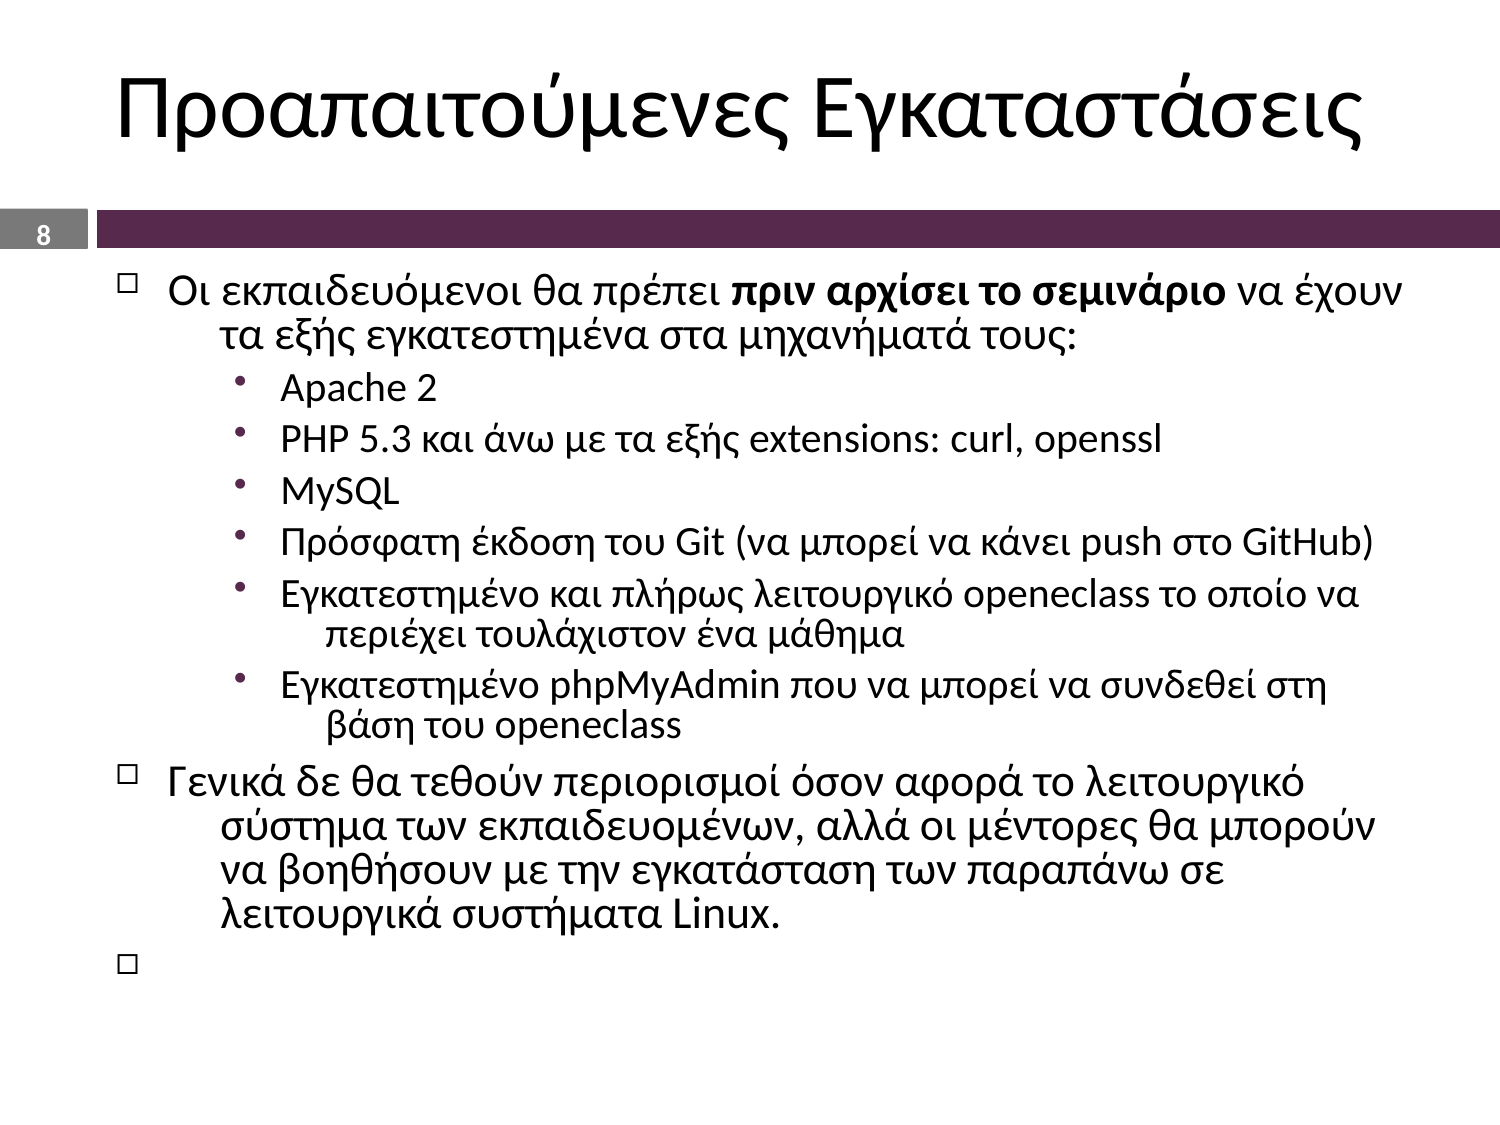

# Προαπαιτούμενες Εγκαταστάσεις
Οι εκπαιδευόμενοι θα πρέπει πριν αρχίσει το σεμινάριο να έχουν τα εξής εγκατεστημένα στα μηχανήματά τους:
Apache 2
PHP 5.3 και άνω με τα εξής extensions: curl, openssl
MySQL
Πρόσφατη έκδοση του Git (να μπορεί να κάνει push στο GitHub)
Εγκατεστημένο και πλήρως λειτουργικό openeclass το οποίο να περιέχει τουλάχιστον ένα μάθημα
Εγκατεστημένο phpMyAdmin που να μπορεί να συνδεθεί στη βάση του openeclass
Γενικά δε θα τεθούν περιορισμοί όσον αφορά το λειτουργικό σύστημα των εκπαιδευομένων, αλλά οι μέντορες θα μπορούν να βοηθήσουν με την εγκατάσταση των παραπάνω σε λειτουργικά συστήματα Linux.